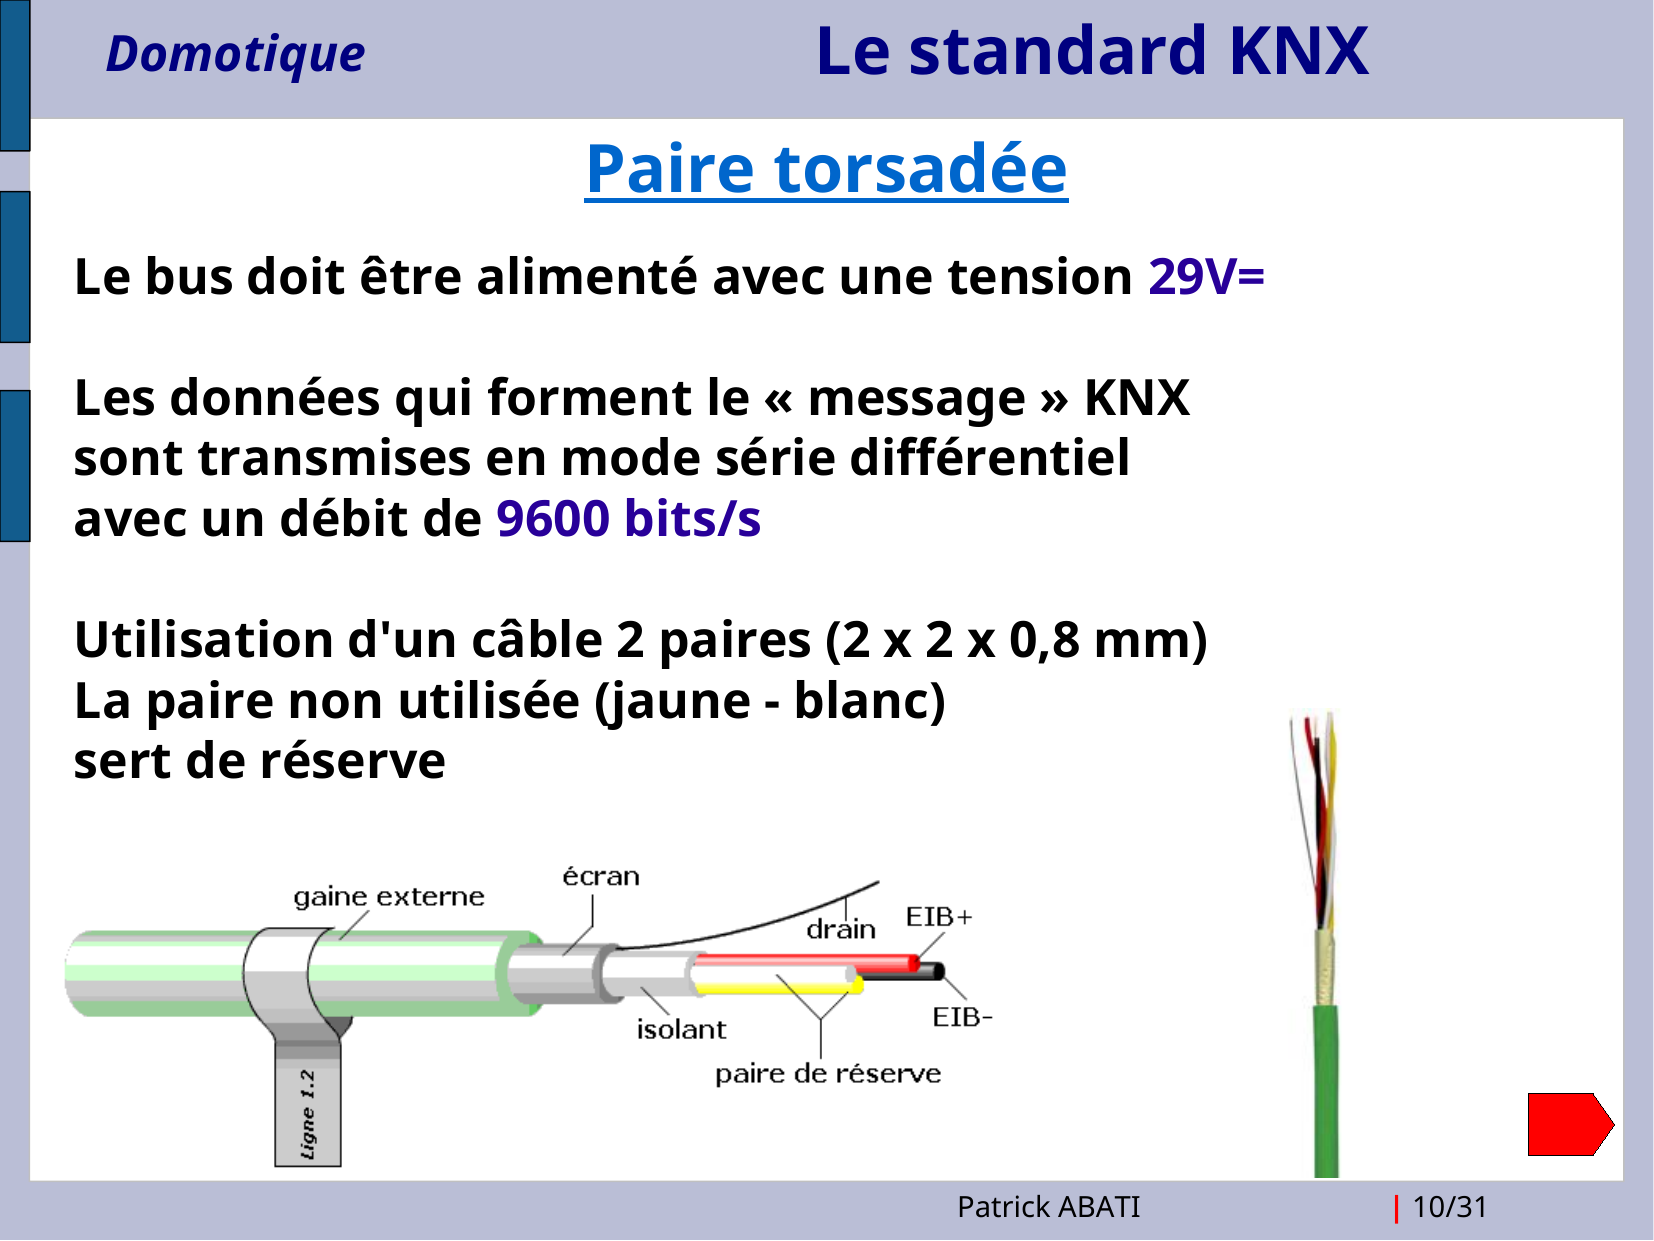

Paire torsadée
Le bus doit être alimenté avec une tension 29V=
Les données qui forment le « message » KNX
sont transmises en mode série différentiel
avec un débit de 9600 bits/s
Utilisation d'un câble 2 paires (2 x 2 x 0,8 mm)
La paire non utilisée (jaune - blanc)
sert de réserve